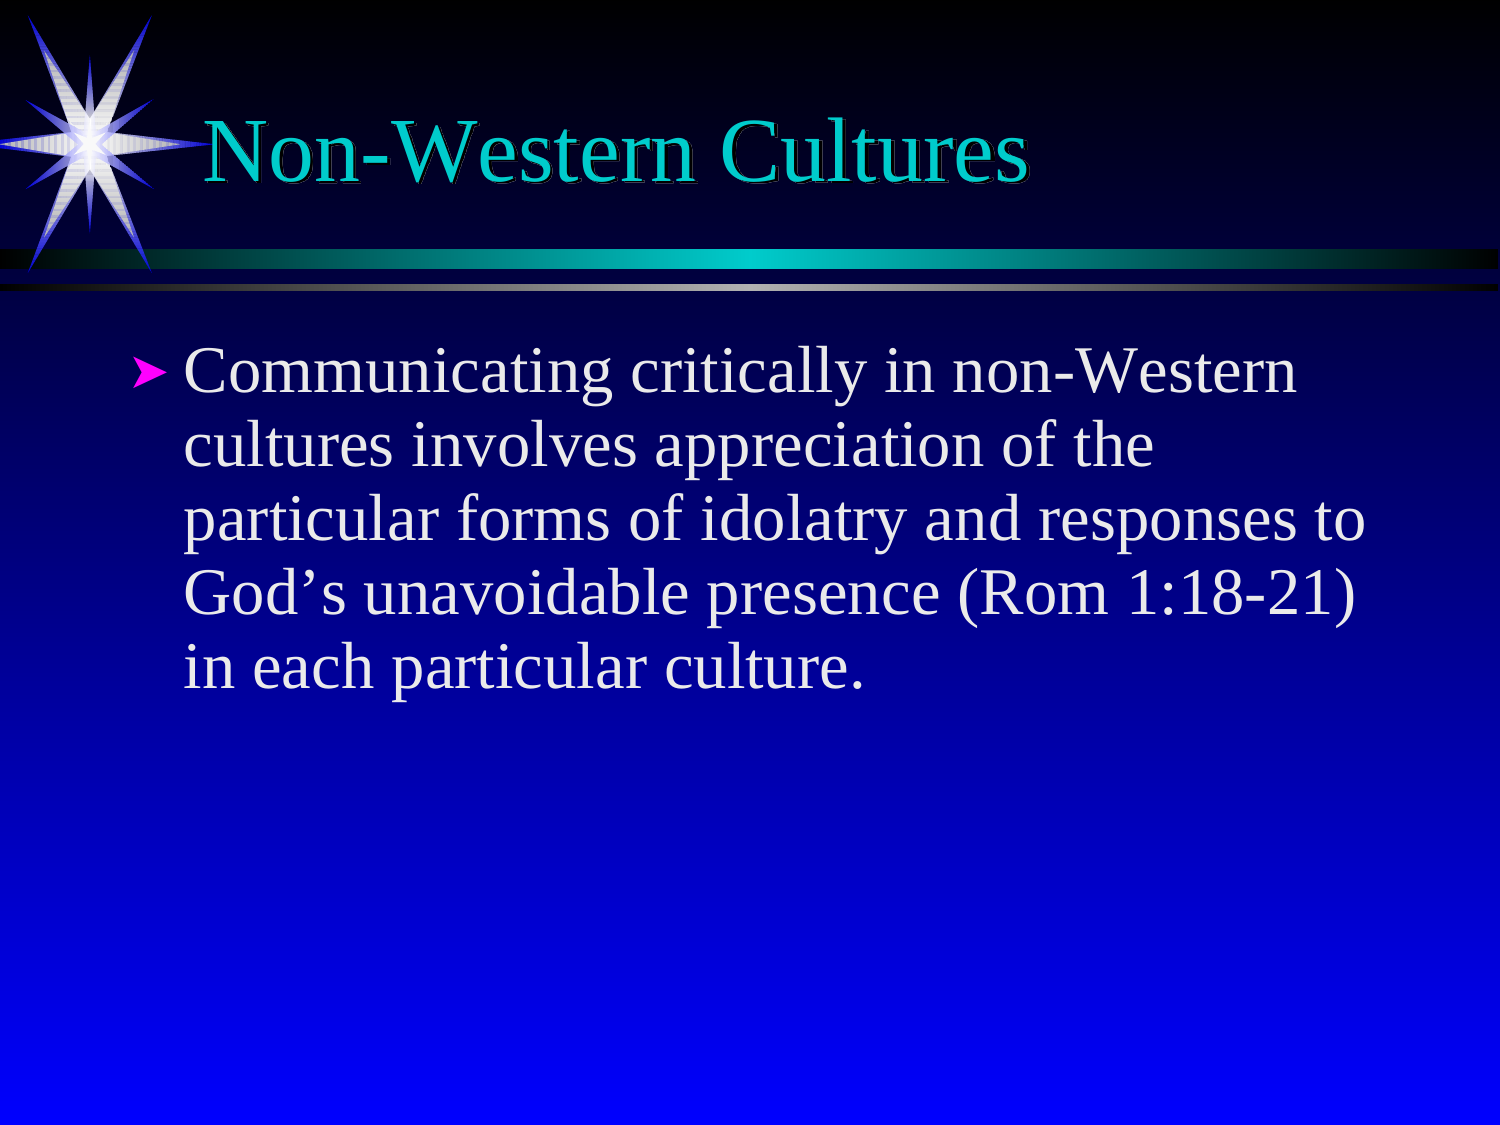

# Non-Western Cultures
Communicating critically in non-Western cultures involves appreciation of the particular forms of idolatry and responses to God’s unavoidable presence (Rom 1:18-21) in each particular culture.